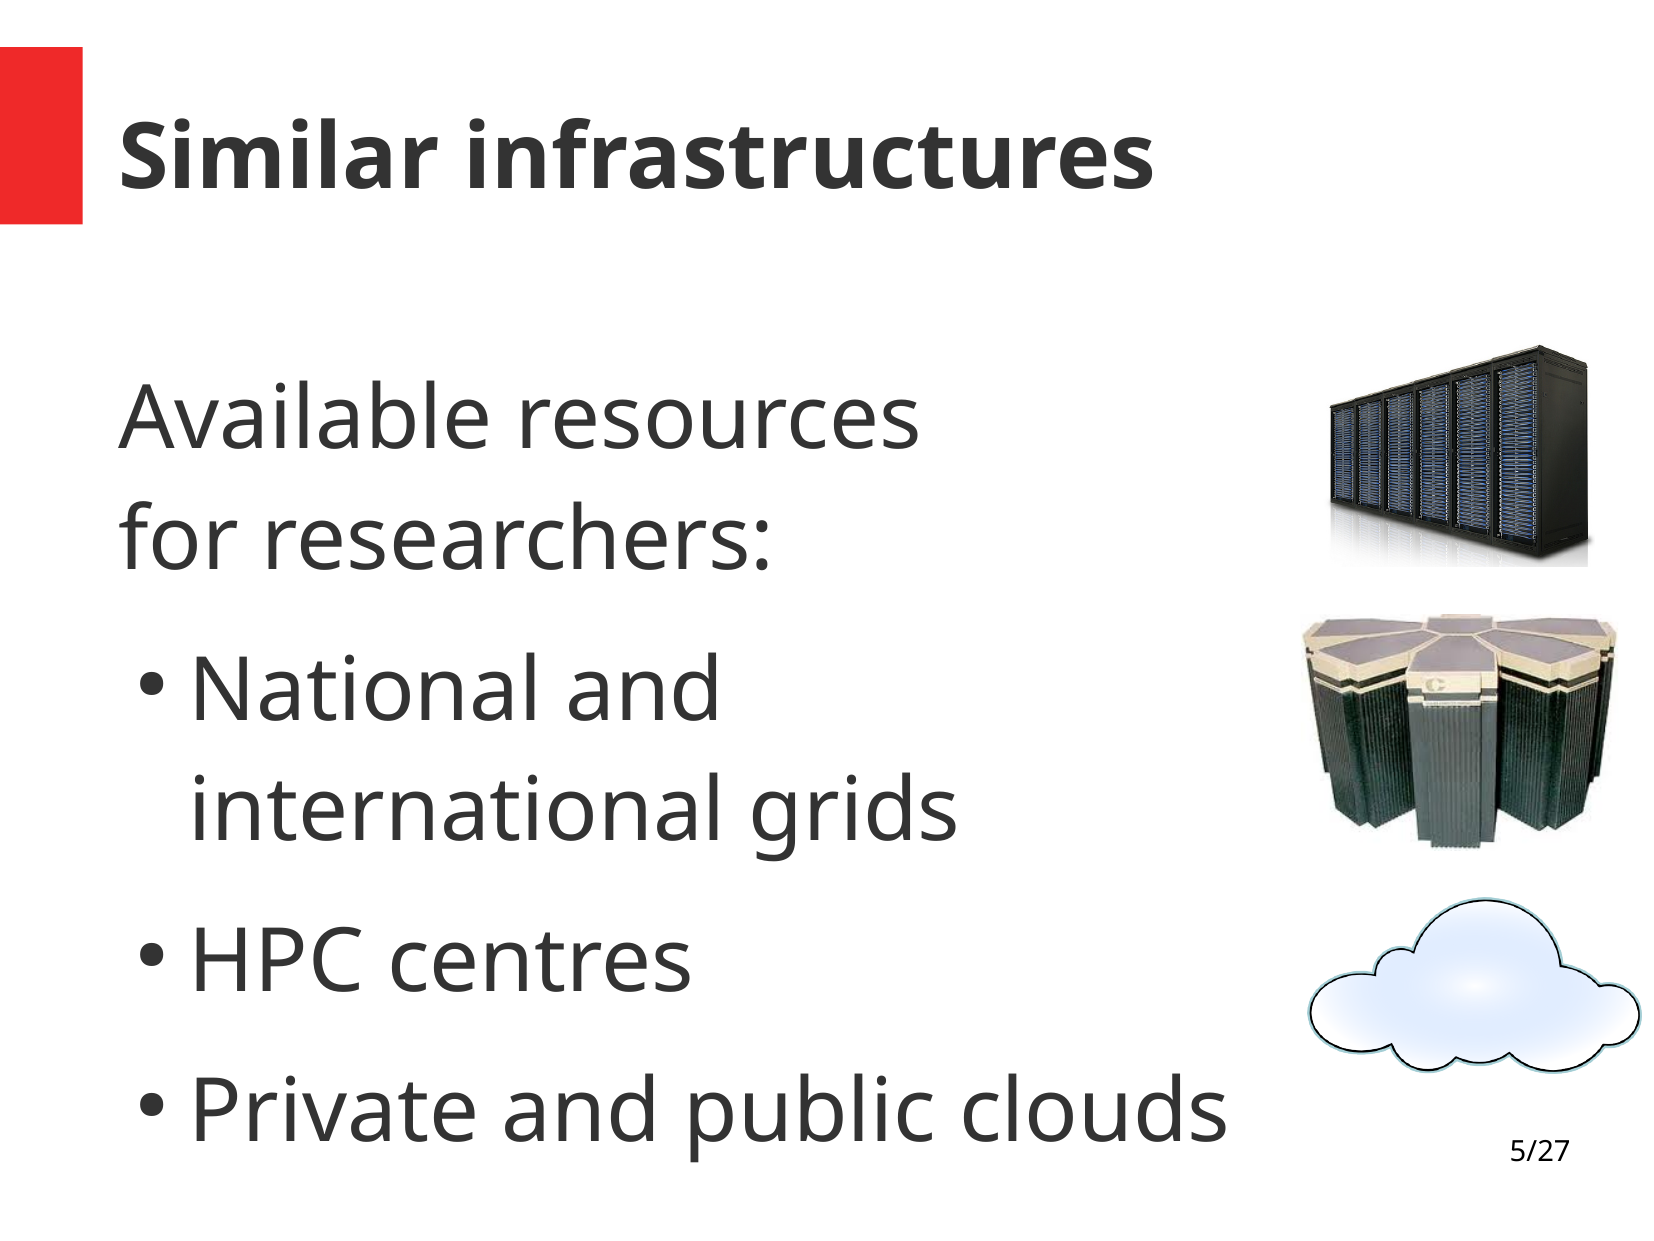

# Similar infrastructures
Available resources
for researchers:
National and
international grids
HPC centres
Private and public clouds
5